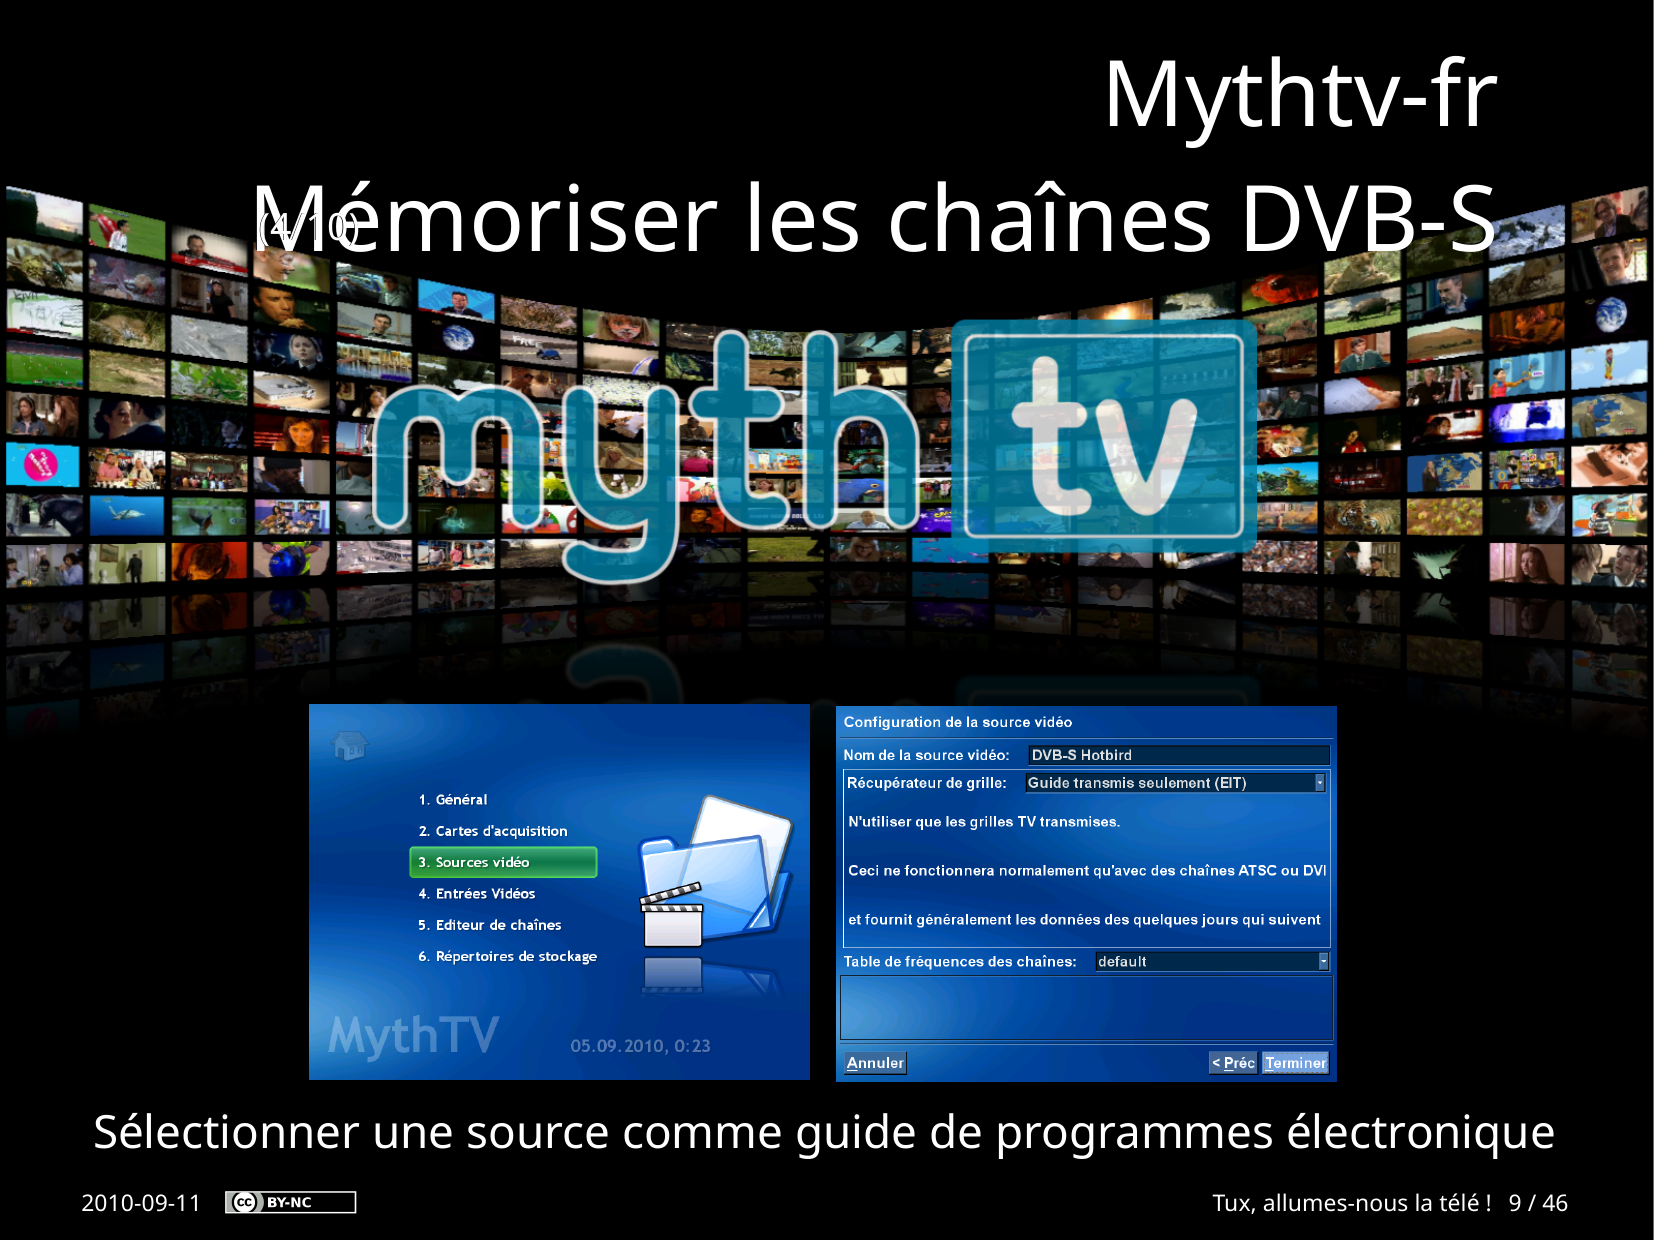

# Mythtv-fr Mémoriser les chaînes DVB-S
(4/10)
Sélectionner une source comme guide de programmes électronique
2010-09-11
Tux, allumes-nous la télé !
9